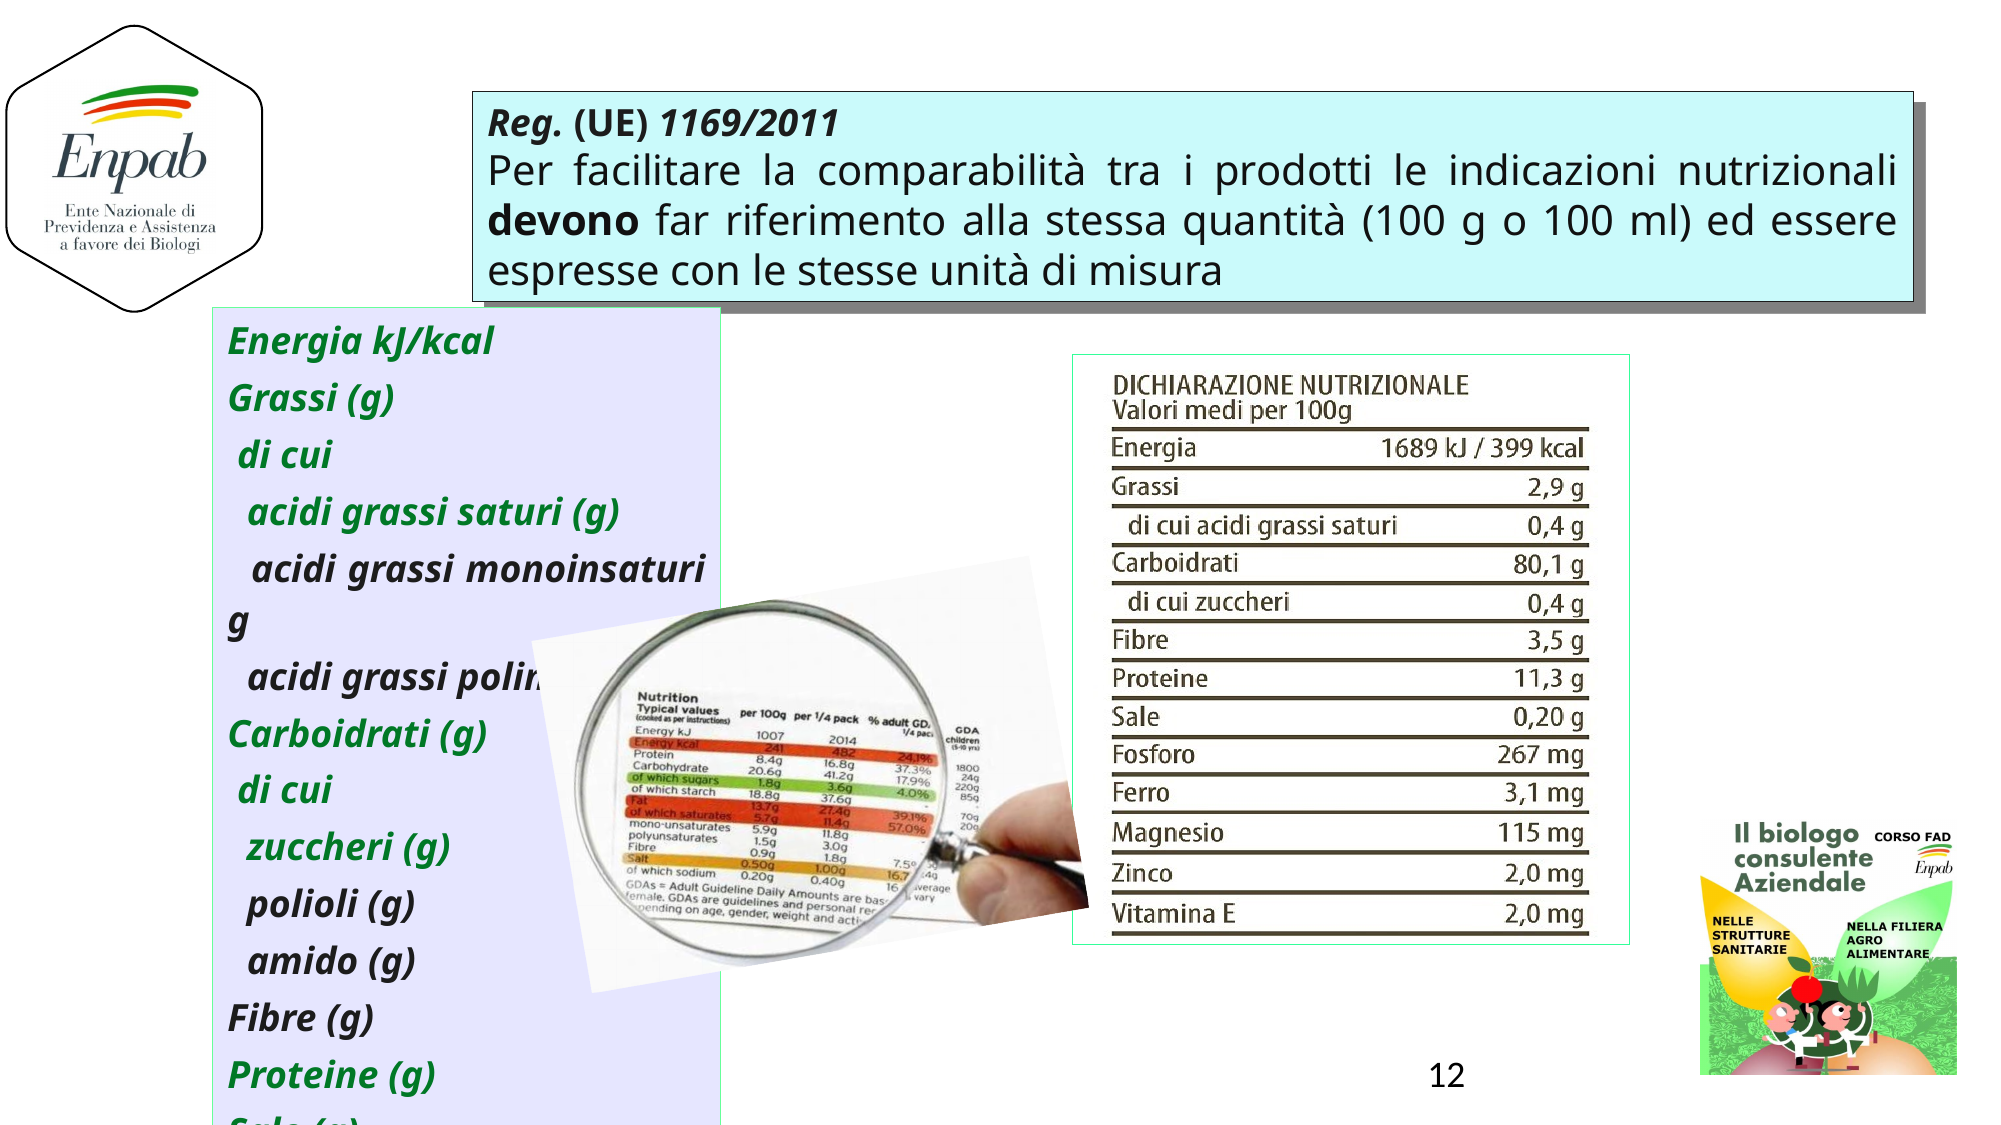

Reg. (UE) 1169/2011
Per facilitare la comparabilità tra i prodotti le indicazioni nutrizionali devono far riferimento alla stessa quantità (100 g o 100 ml) ed essere espresse con le stesse unità di misura
Energia kJ/kcal
Grassi (g)
 di cui
 acidi grassi saturi (g)
 acidi grassi monoinsaturi g
 acidi grassi polinsaturi g
Carboidrati (g)
 di cui
 zuccheri (g)
 polioli (g)
 amido (g)
Fibre (g)
Proteine (g)
Sale (g)
Vitamine e Sali minerali (mg)
12